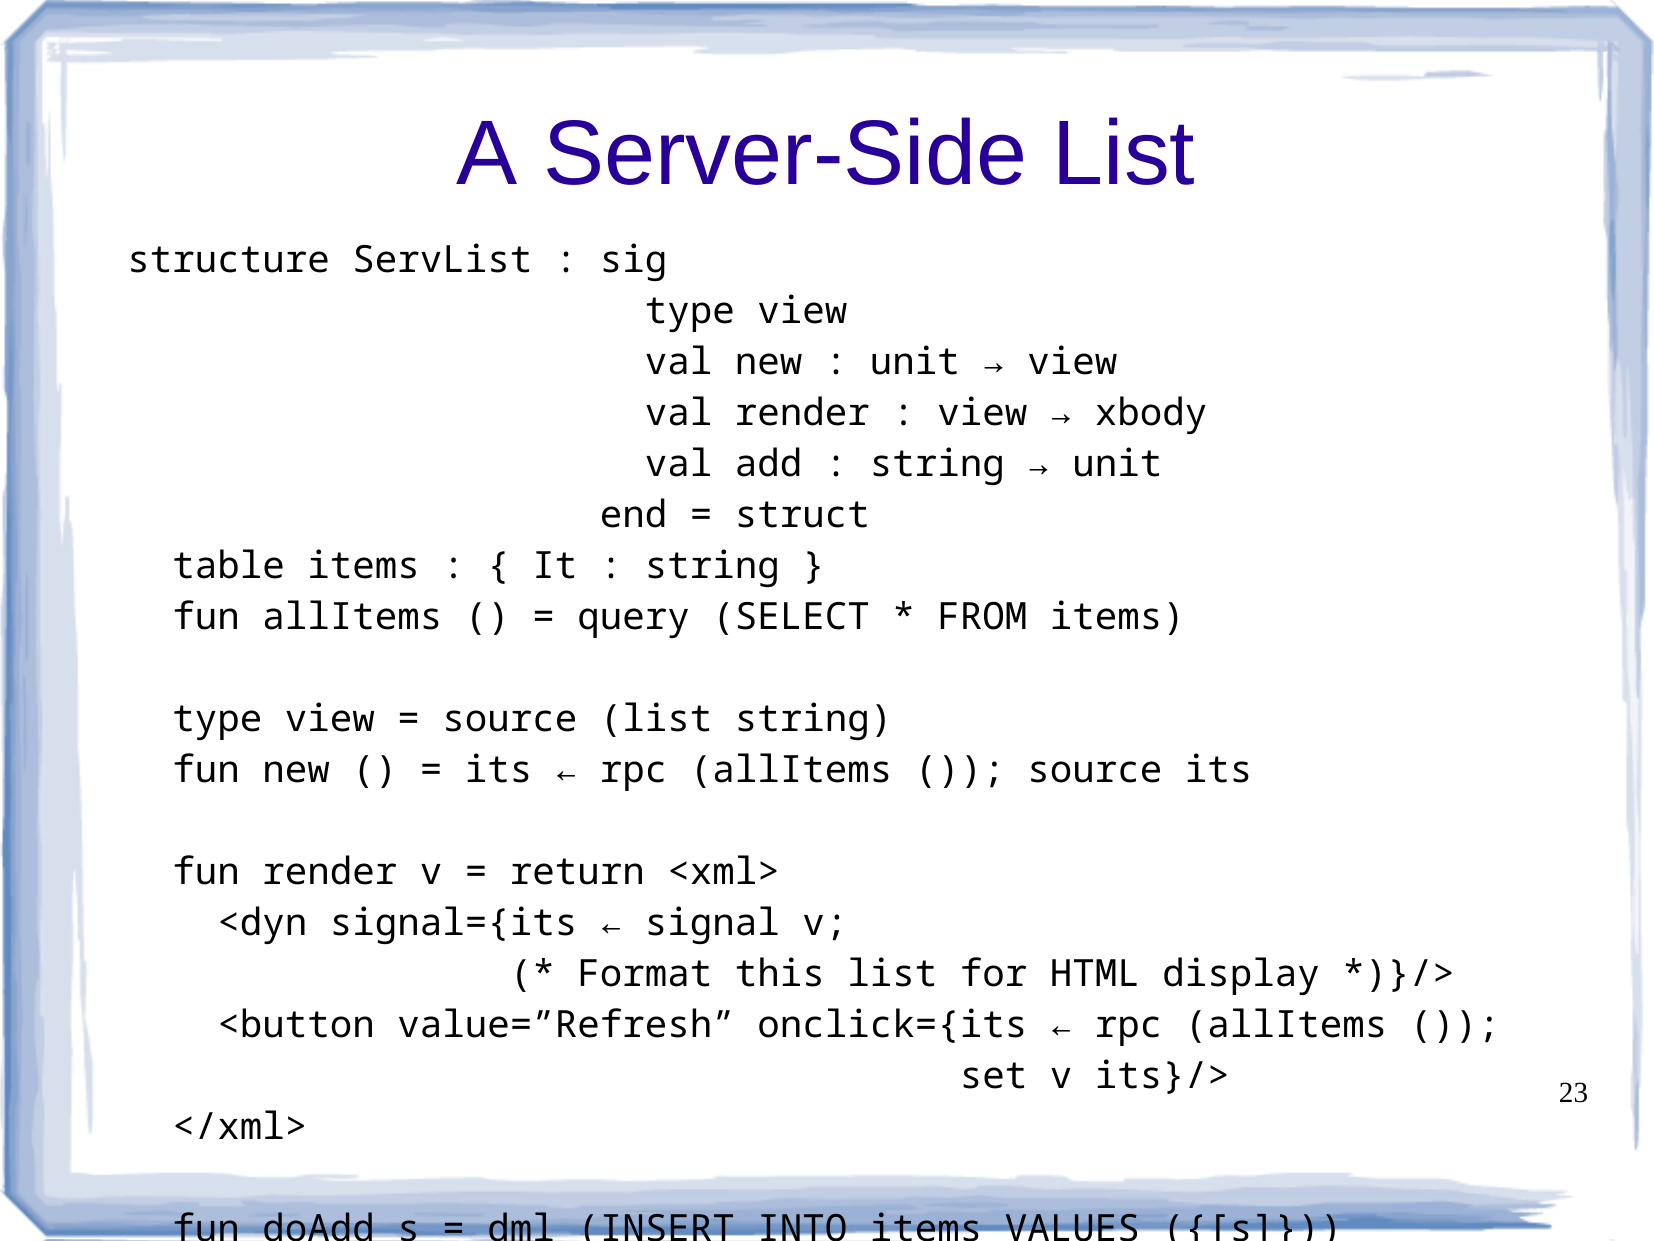

# A Server-Side List
structure ServList : sig
 type view
 val new : unit → view
 val render : view → xbody
 val add : string → unit
 end = struct
 table items : { It : string }
 fun allItems () = query (SELECT * FROM items)
 type view = source (list string)
 fun new () = its ← rpc (allItems ()); source its
 fun render v = return <xml>
 <dyn signal={its ← signal v;
 (* Format this list for HTML display *)}/>
 <button value=”Refresh” onclick={its ← rpc (allItems ());
 set v its}/>
 </xml>
 fun doAdd s = dml (INSERT INTO items VALUES ({[s]}))
 fun add s = rpc (doAdd s)
end
23